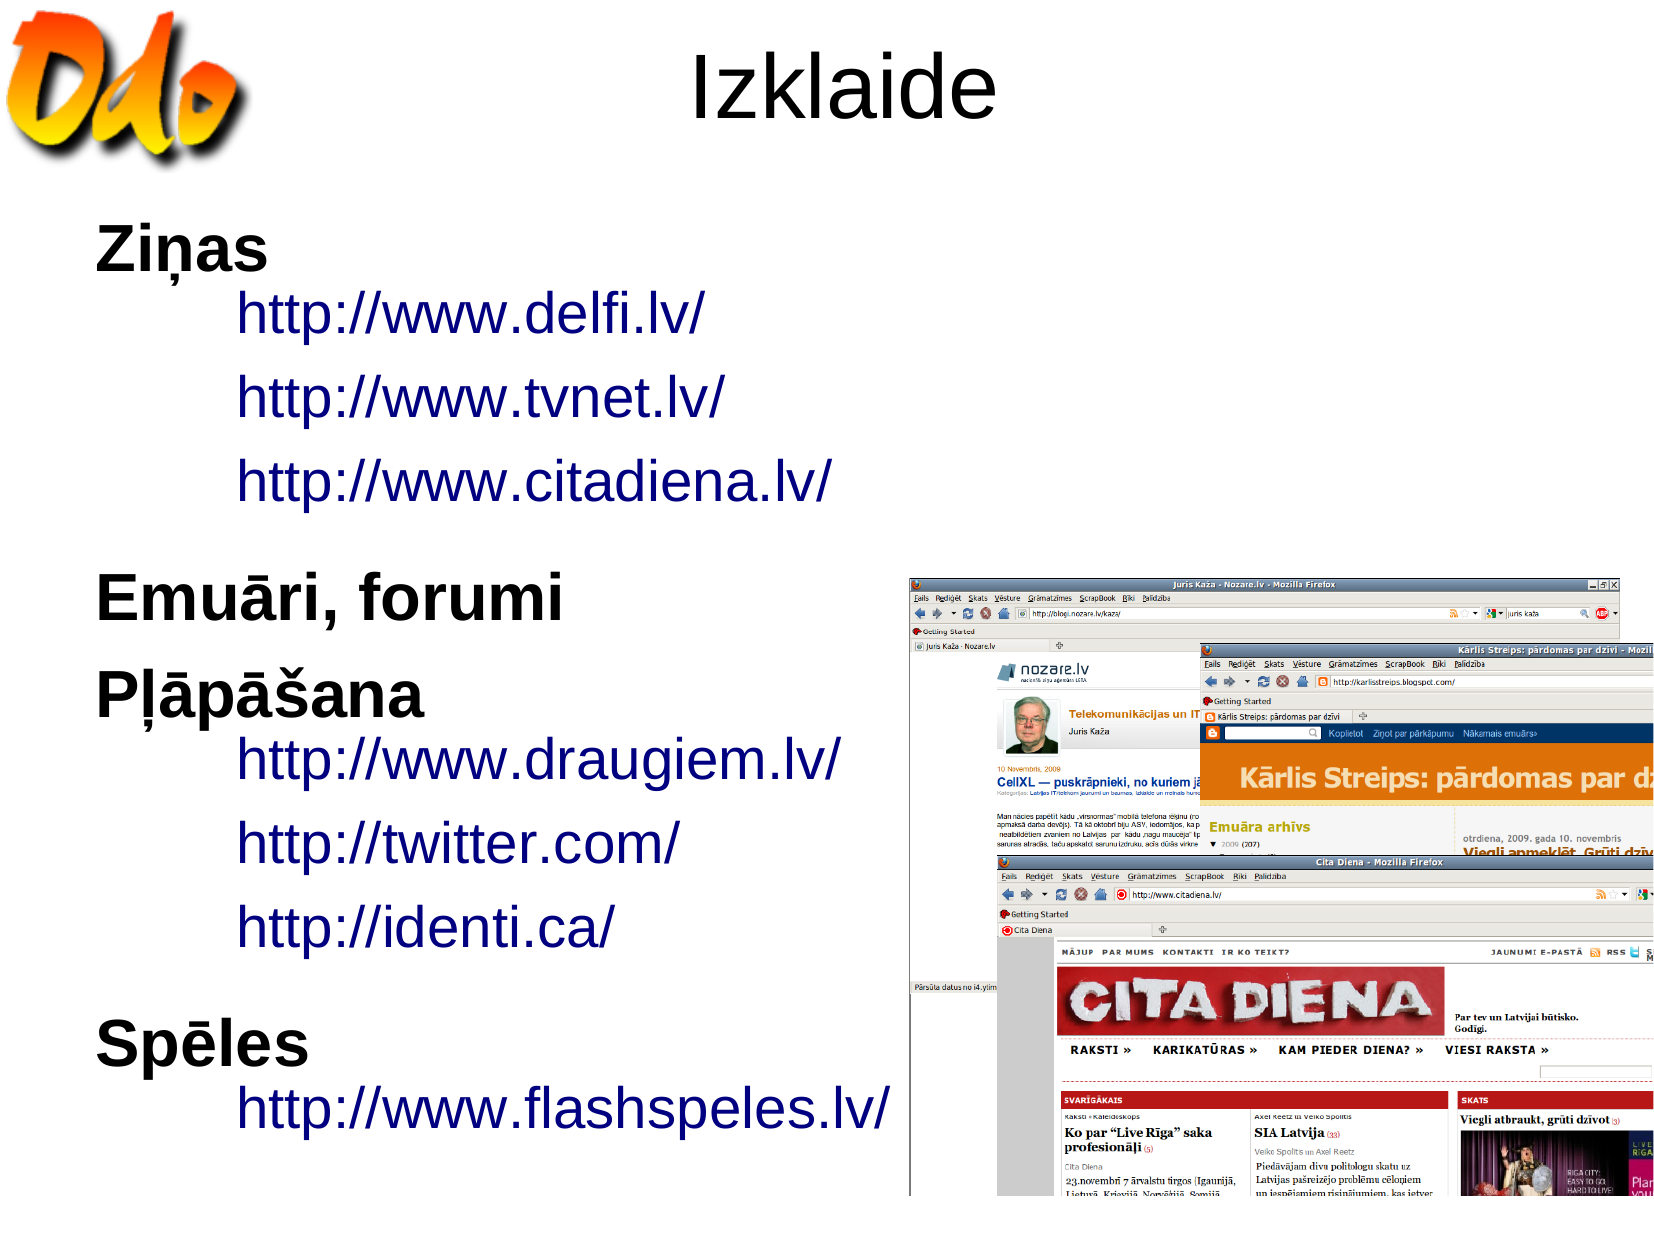

# Izklaide
Ziņas
http://www.delfi.lv/
http://www.tvnet.lv/
http://www.citadiena.lv/
Emuāri, forumi
Pļāpāšana
http://www.draugiem.lv/
http://twitter.com/
http://identi.ca/
Spēles
http://www.flashspeles.lv/